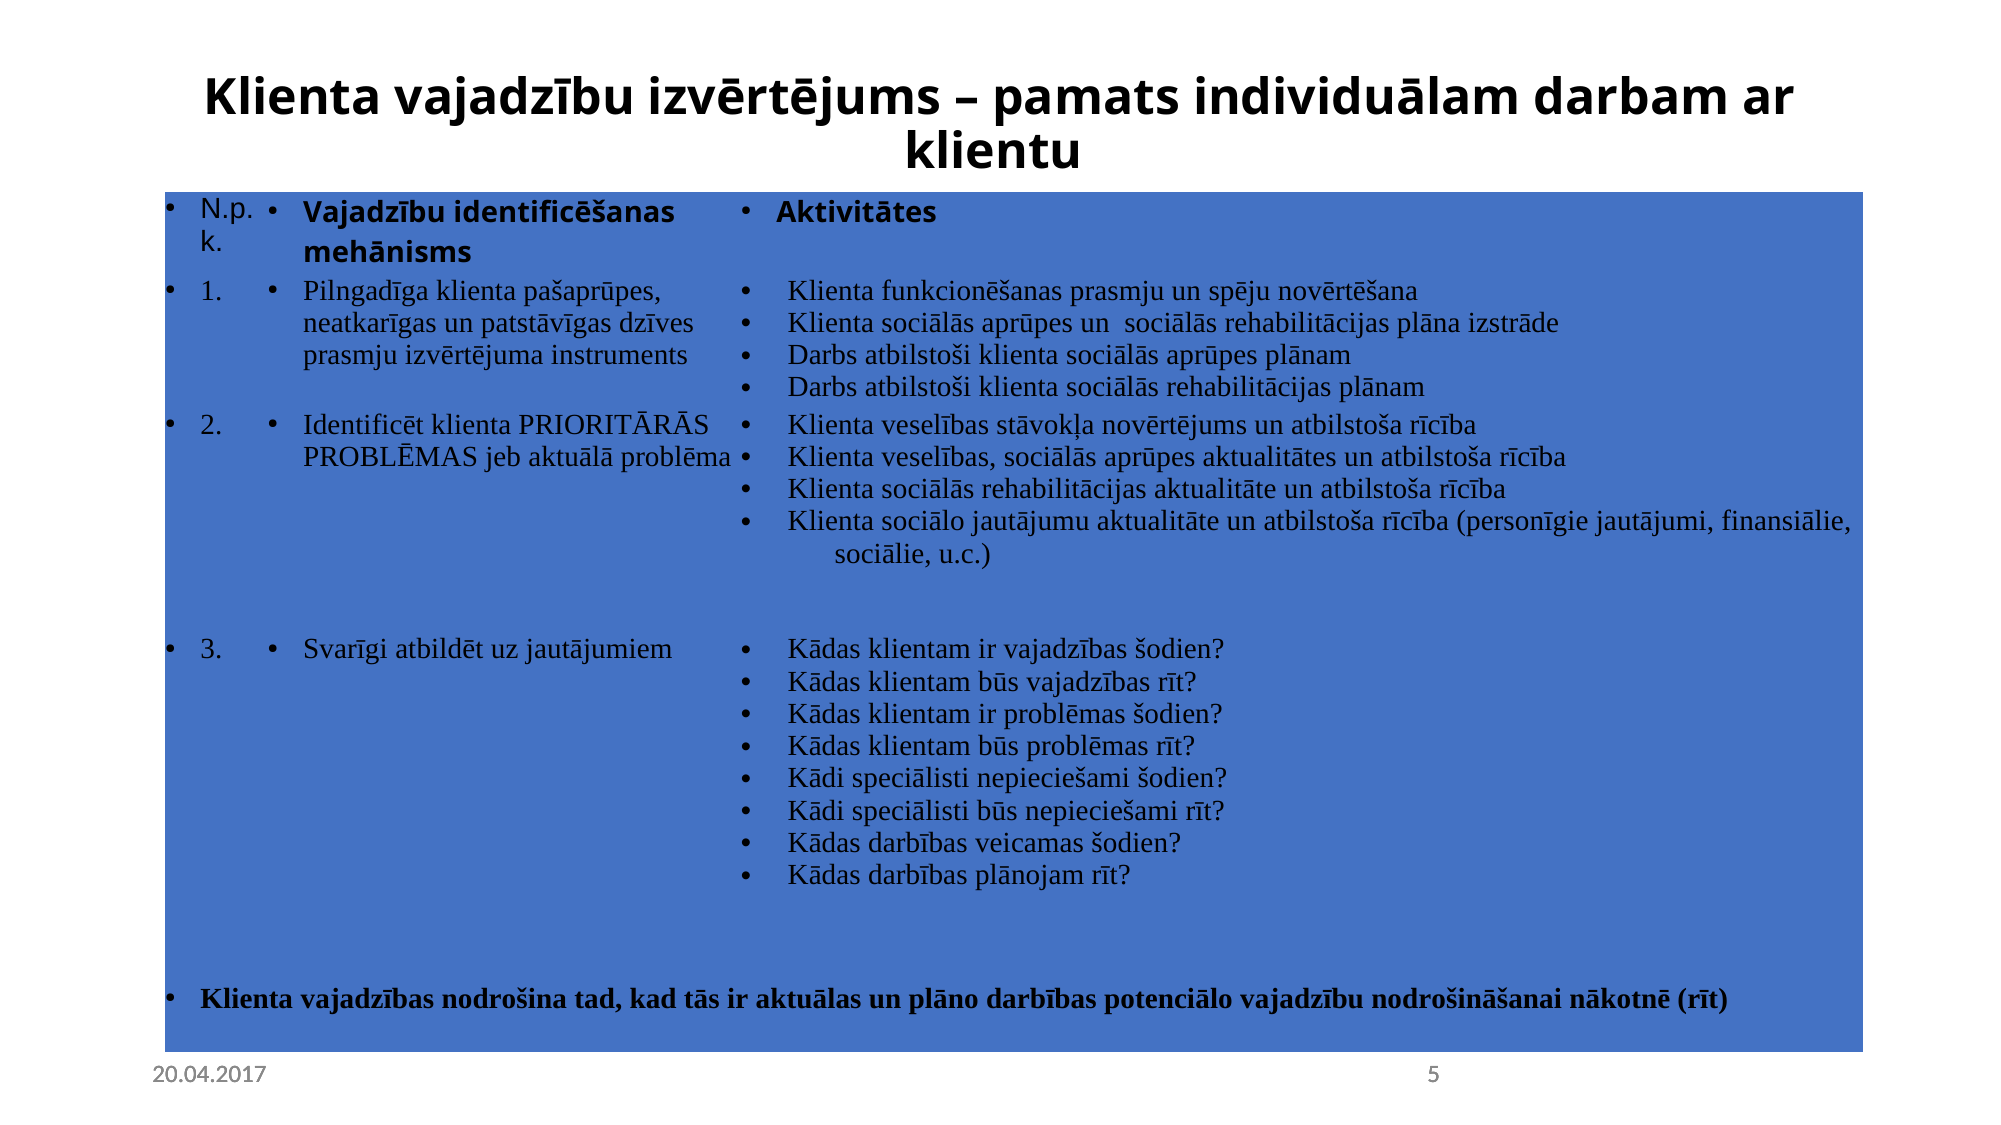

# Klienta vajadzību izvērtējums – pamats individuālam darbam ar klientu
| N.p.k. | Vajadzību identificēšanas mehānisms | Aktivitātes |
| --- | --- | --- |
| 1. | Pilngadīga klienta pašaprūpes, neatkarīgas un patstāvīgas dzīves prasmju izvērtējuma instruments | Klienta funkcionēšanas prasmju un spēju novērtēšana Klienta sociālās aprūpes un sociālās rehabilitācijas plāna izstrāde Darbs atbilstoši klienta sociālās aprūpes plānam Darbs atbilstoši klienta sociālās rehabilitācijas plānam |
| 2. | Identificēt klienta PRIORITĀRĀS PROBLĒMAS jeb aktuālā problēma | Klienta veselības stāvokļa novērtējums un atbilstoša rīcība Klienta veselības, sociālās aprūpes aktualitātes un atbilstoša rīcība Klienta sociālās rehabilitācijas aktualitāte un atbilstoša rīcība Klienta sociālo jautājumu aktualitāte un atbilstoša rīcība (personīgie jautājumi, finansiālie, sociālie, u.c.) |
| 3. | Svarīgi atbildēt uz jautājumiem | Kādas klientam ir vajadzības šodien? Kādas klientam būs vajadzības rīt? Kādas klientam ir problēmas šodien? Kādas klientam būs problēmas rīt? Kādi speciālisti nepieciešami šodien? Kādi speciālisti būs nepieciešami rīt? Kādas darbības veicamas šodien? Kādas darbības plānojam rīt? |
| Klienta vajadzības nodrošina tad, kad tās ir aktuālas un plāno darbības potenciālo vajadzību nodrošināšanai nākotnē (rīt) | | |
20.04.2017
20.04.2017
20.04.2017
5
5
5